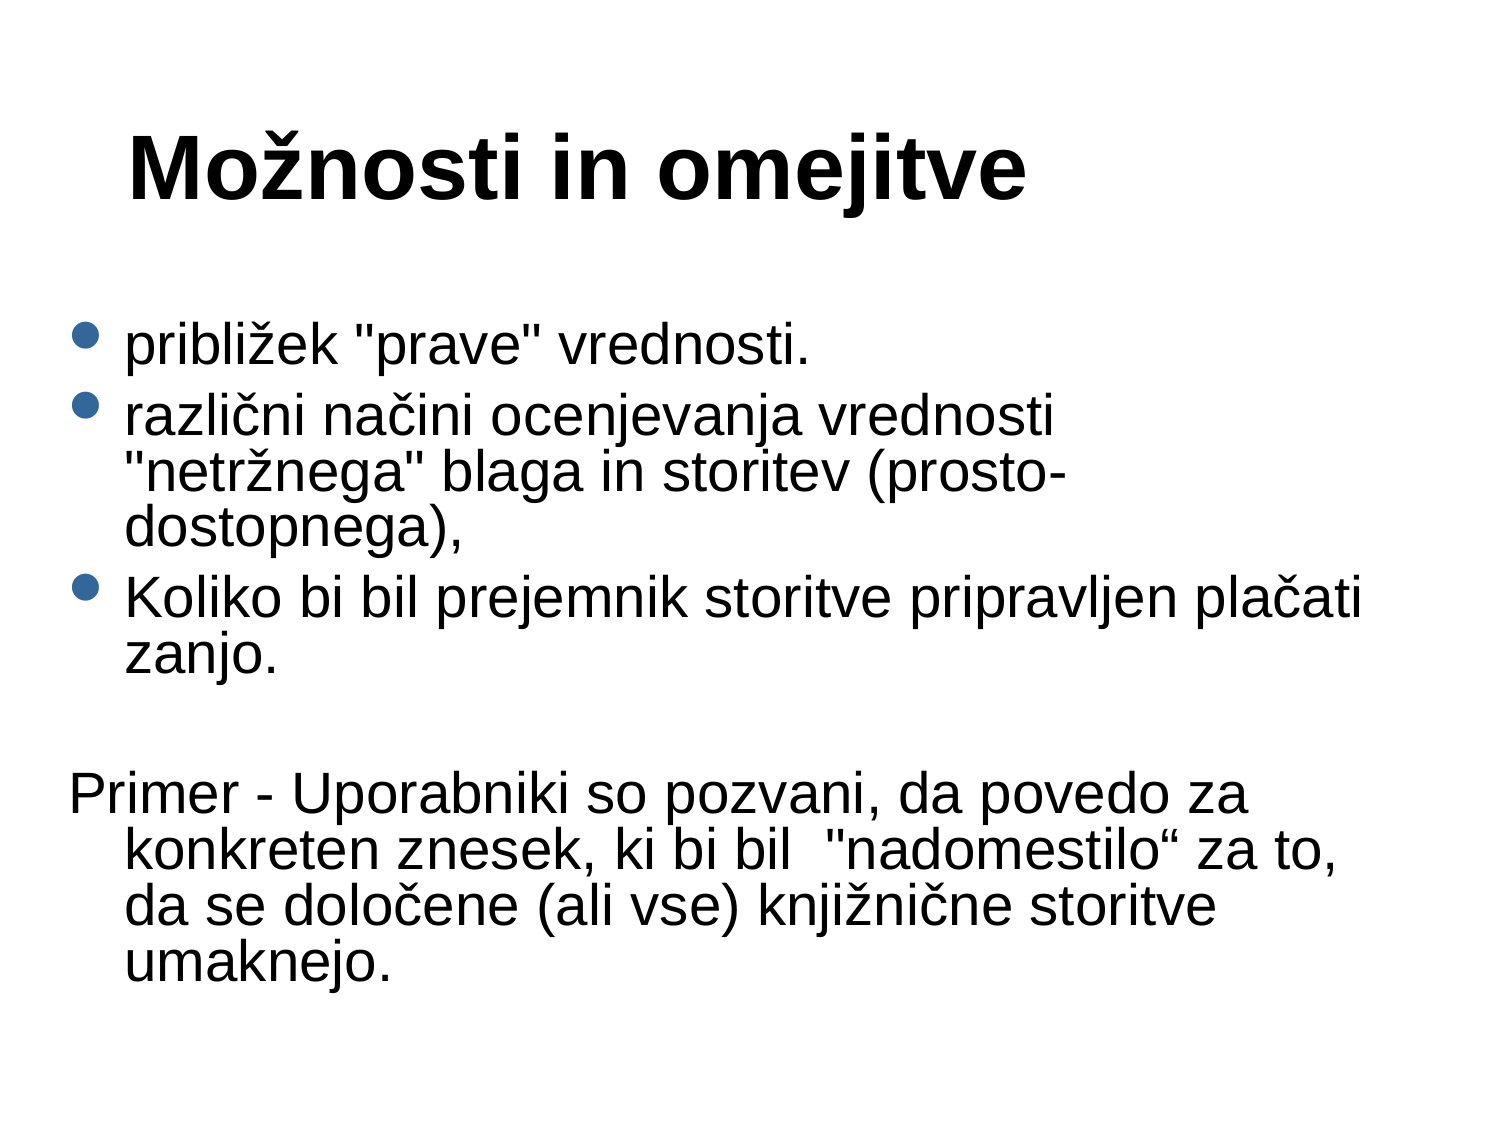

# Možnosti in omejitve
približek "prave" vrednosti.
različni načini ocenjevanja vrednosti "netržnega" blaga in storitev (prosto-dostopnega),
Koliko bi bil prejemnik storitve pripravljen plačati zanjo.
Primer - Uporabniki so pozvani, da povedo za konkreten znesek, ki bi bil "nadomestilo“ za to, da se določene (ali vse) knjižnične storitve umaknejo.